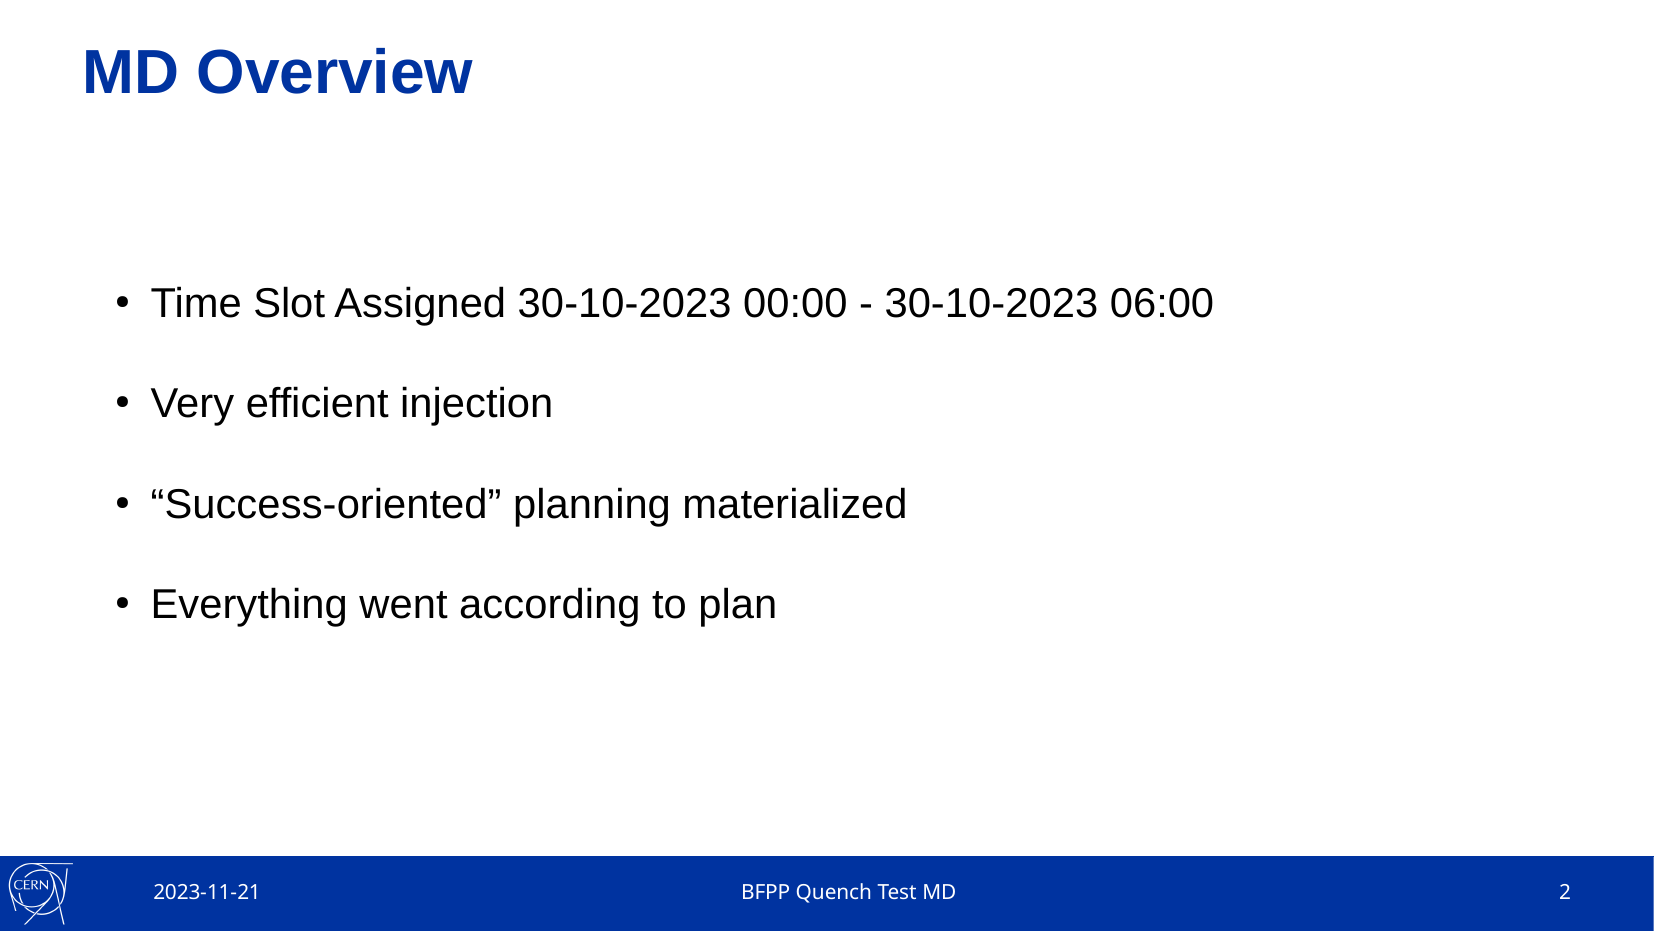

# MD Overview
Time Slot Assigned 30-10-2023 00:00 - 30-10-2023 06:00
Very efficient injection
“Success-oriented” planning materialized
Everything went according to plan
2023-11-21
BFPP Quench Test MD
2